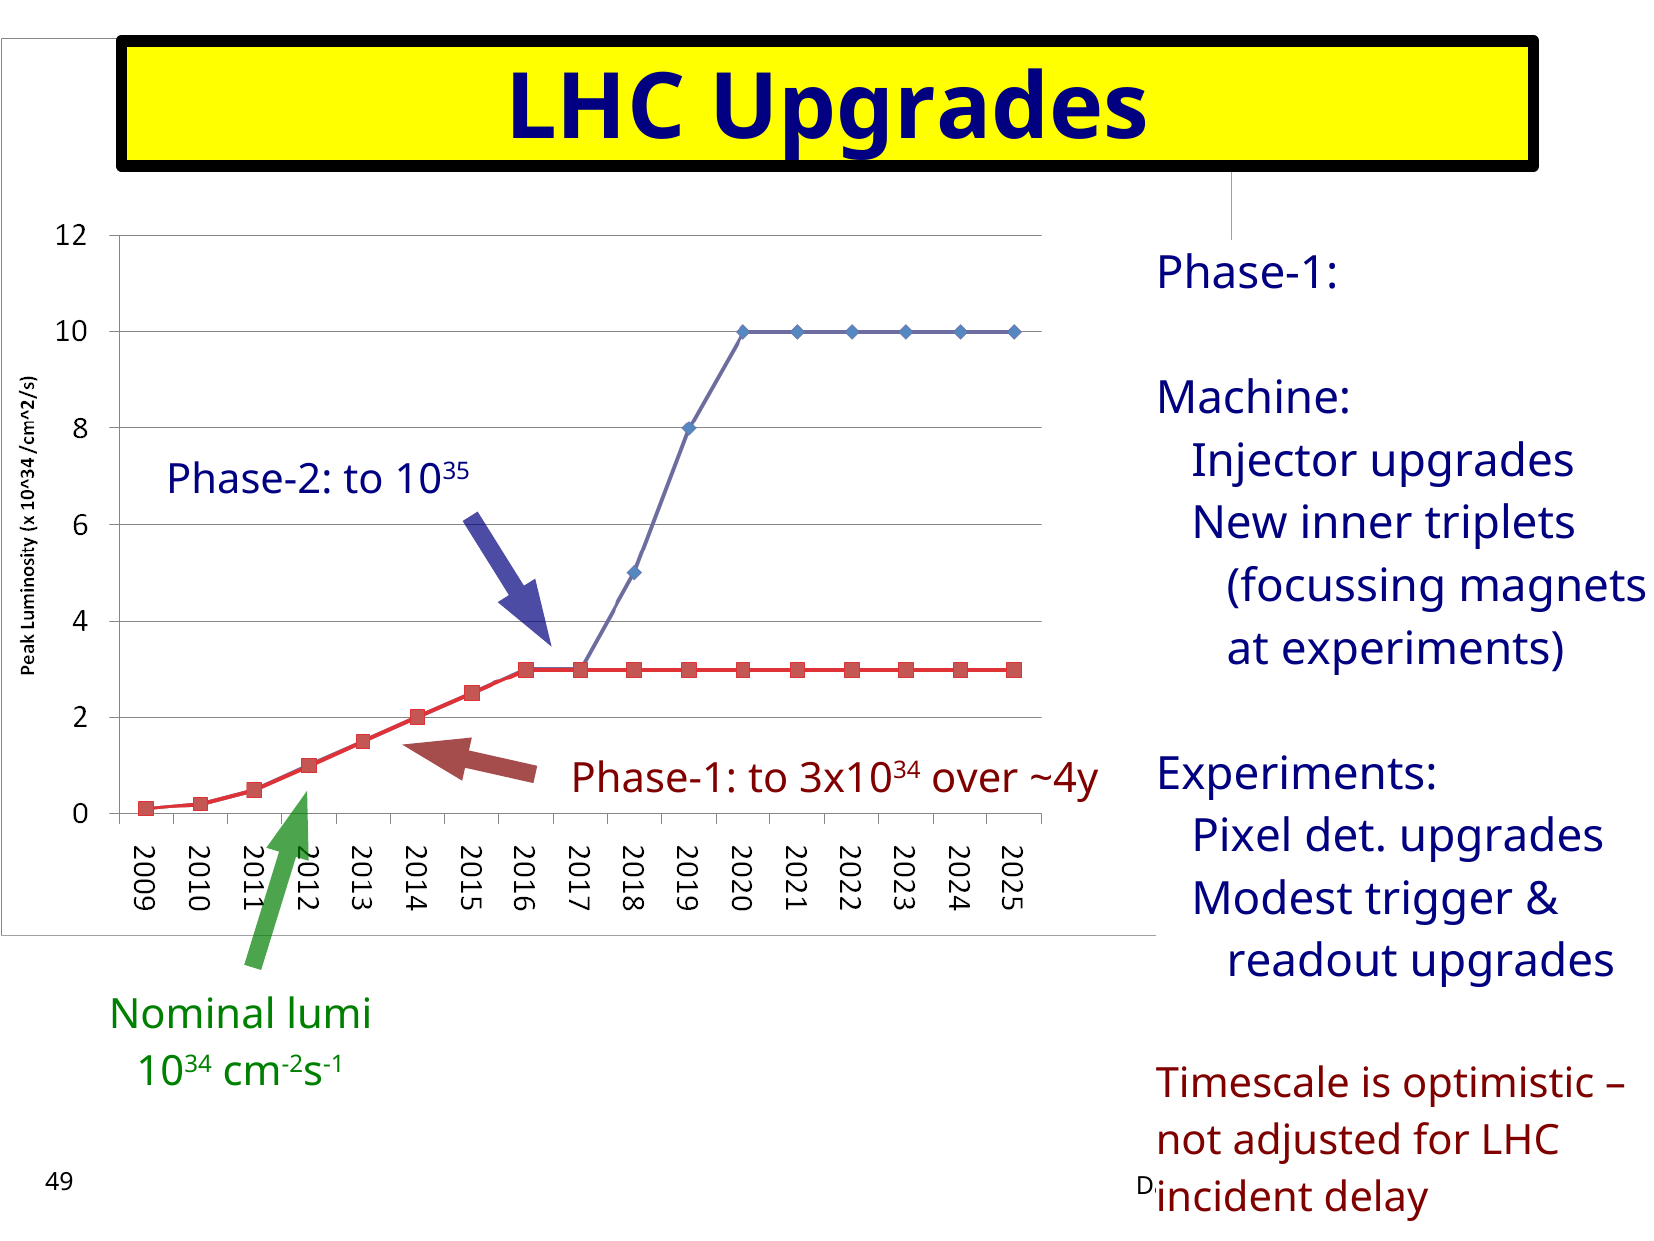

# LHC Upgrades
Phase-1:
Machine:
Injector upgrades
New inner triplets (focussing magnets at experiments)
Experiments:
Pixel det. upgrades
Modest trigger & readout upgrades
Timescale is optimistic – not adjusted for LHC incident delay
Phase-2: to 1035
Phase-1: to 3x1034 over ~4y
Nominal lumi 1034 cm-2s-1
49